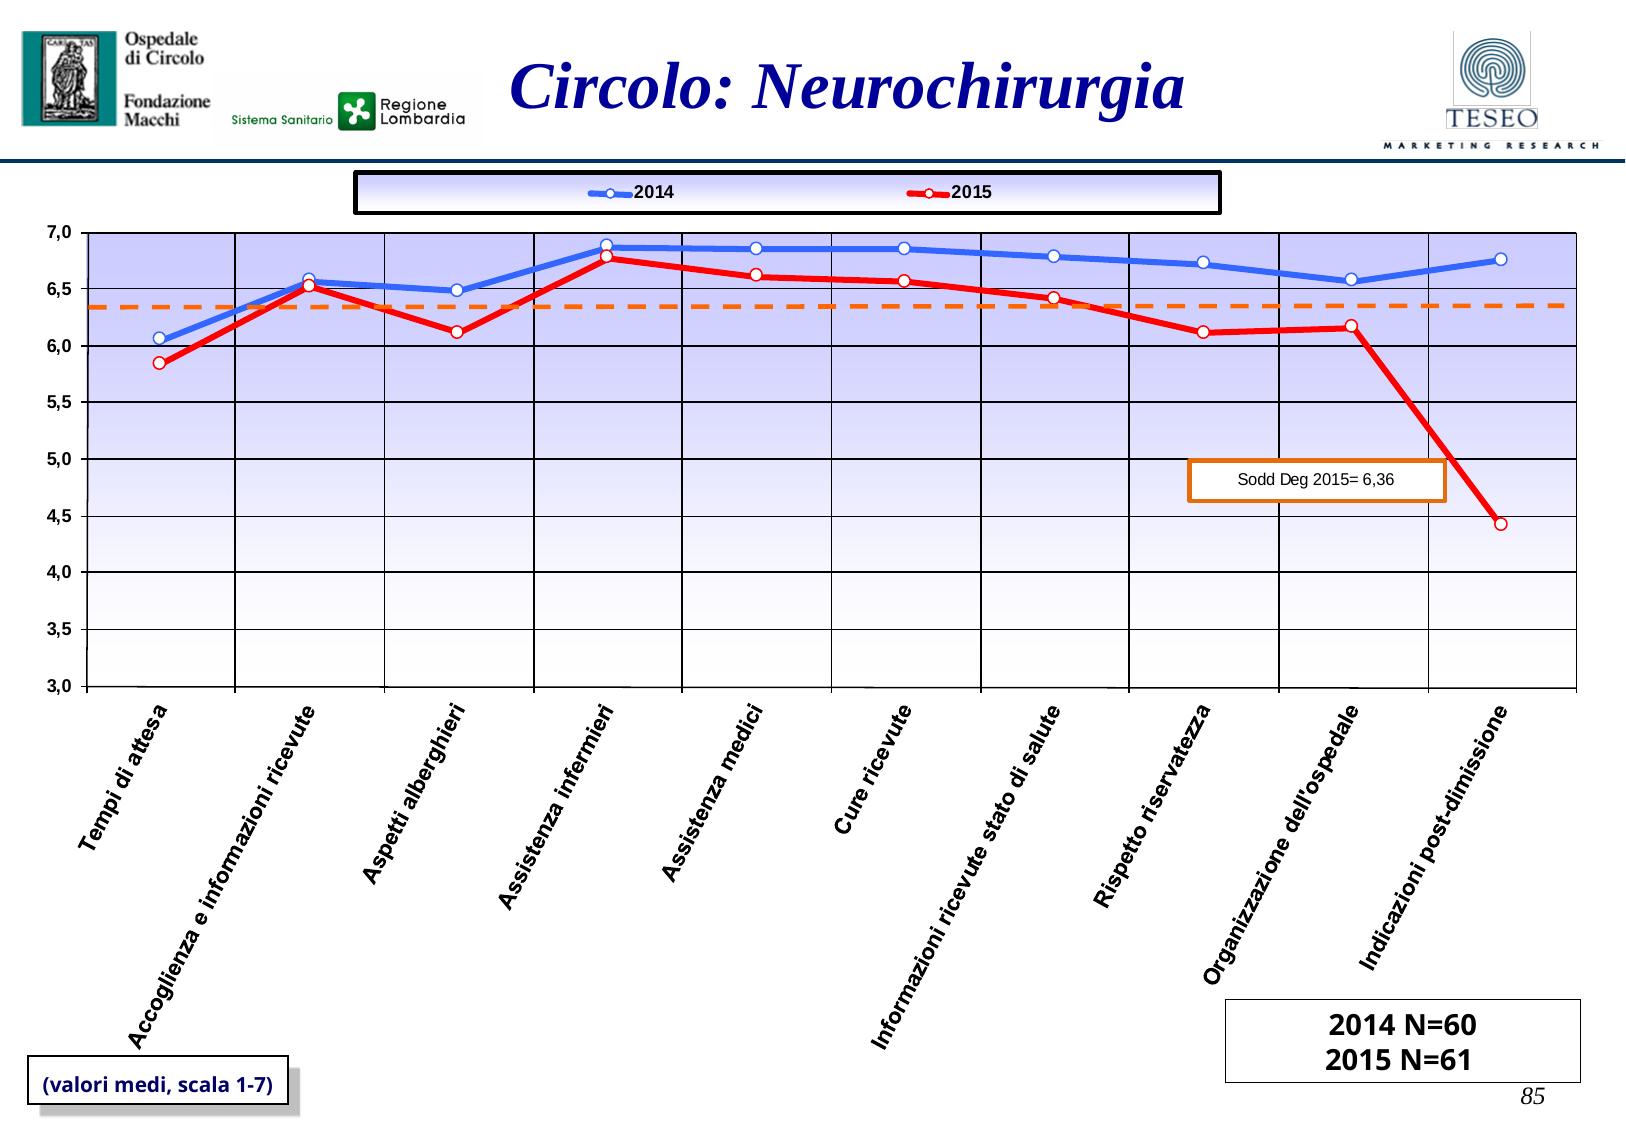

Circolo: Neurochirurgia
2014 N=60
2015 N=61
(valori medi, scala 1-7)